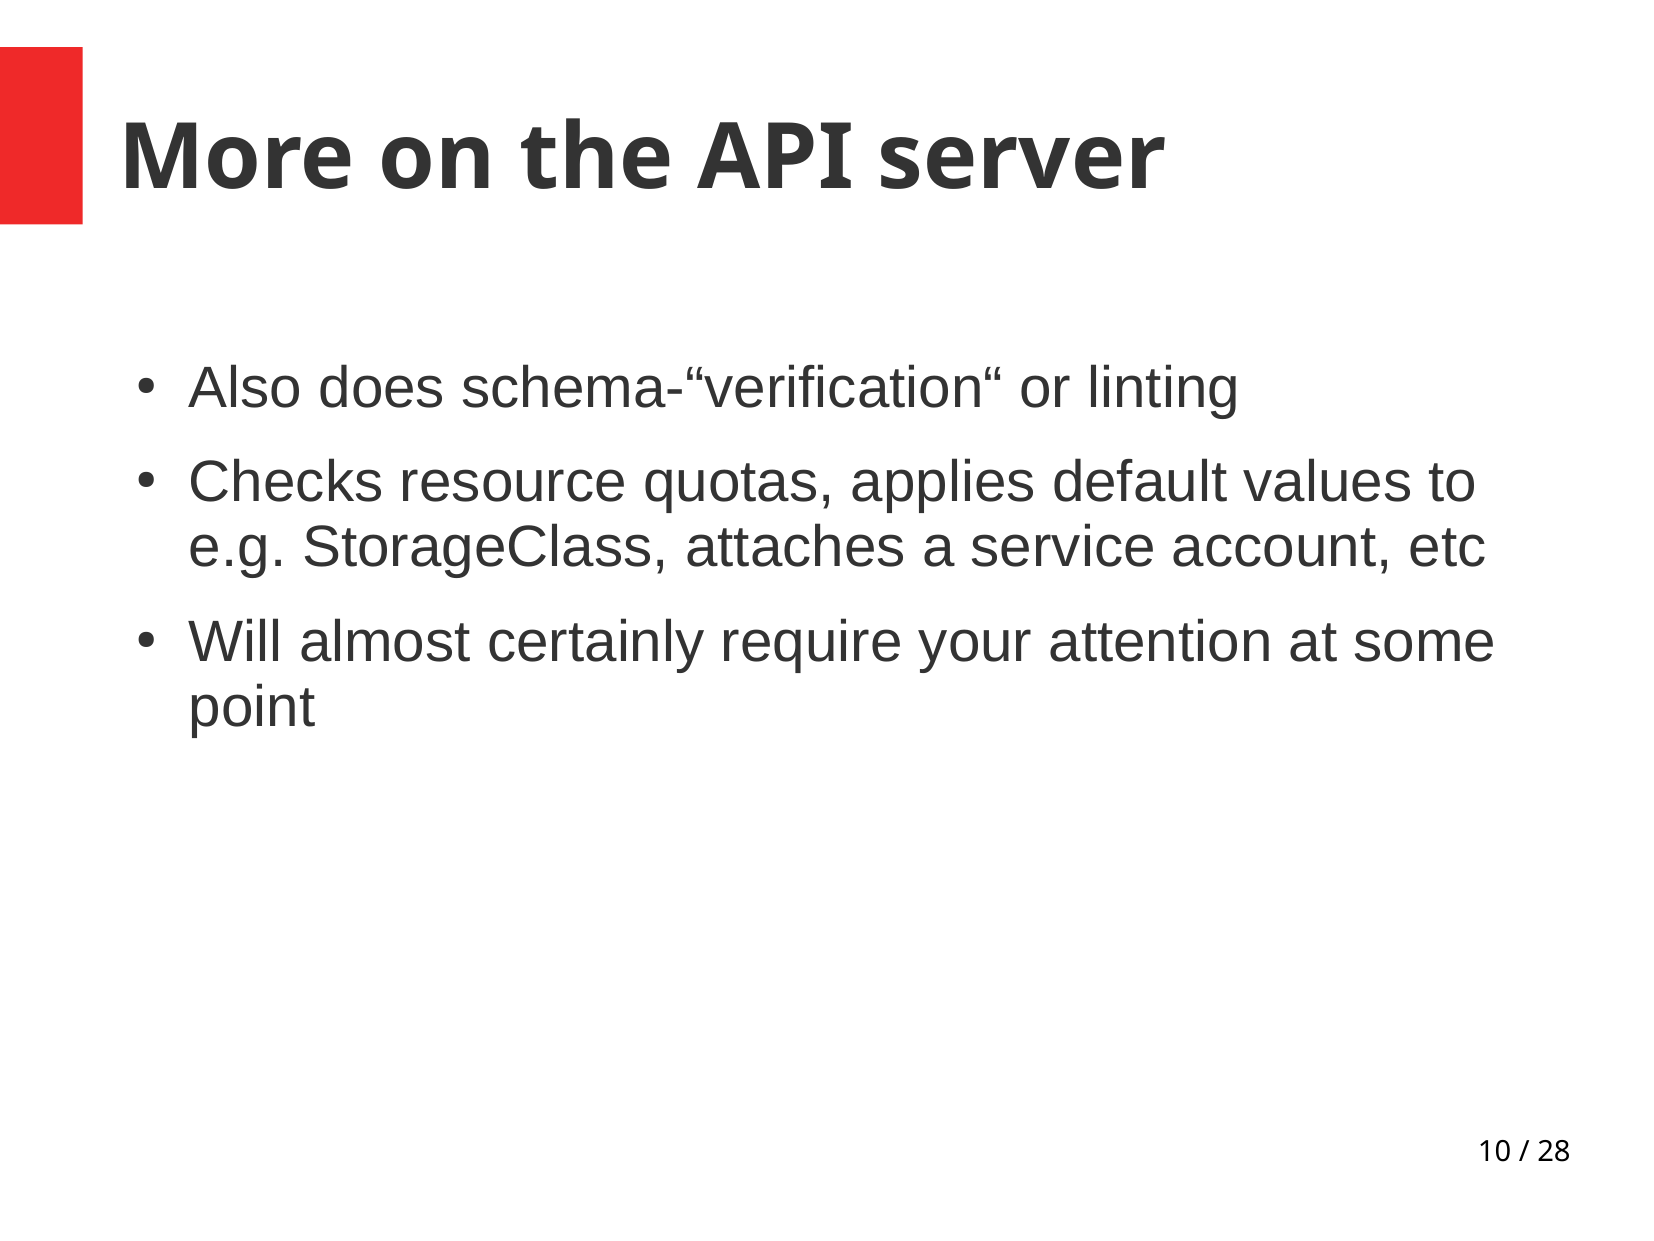

# More on the API server
Also does schema-“verification“ or linting
Checks resource quotas, applies default values to e.g. StorageClass, attaches a service account, etc
Will almost certainly require your attention at some point
10